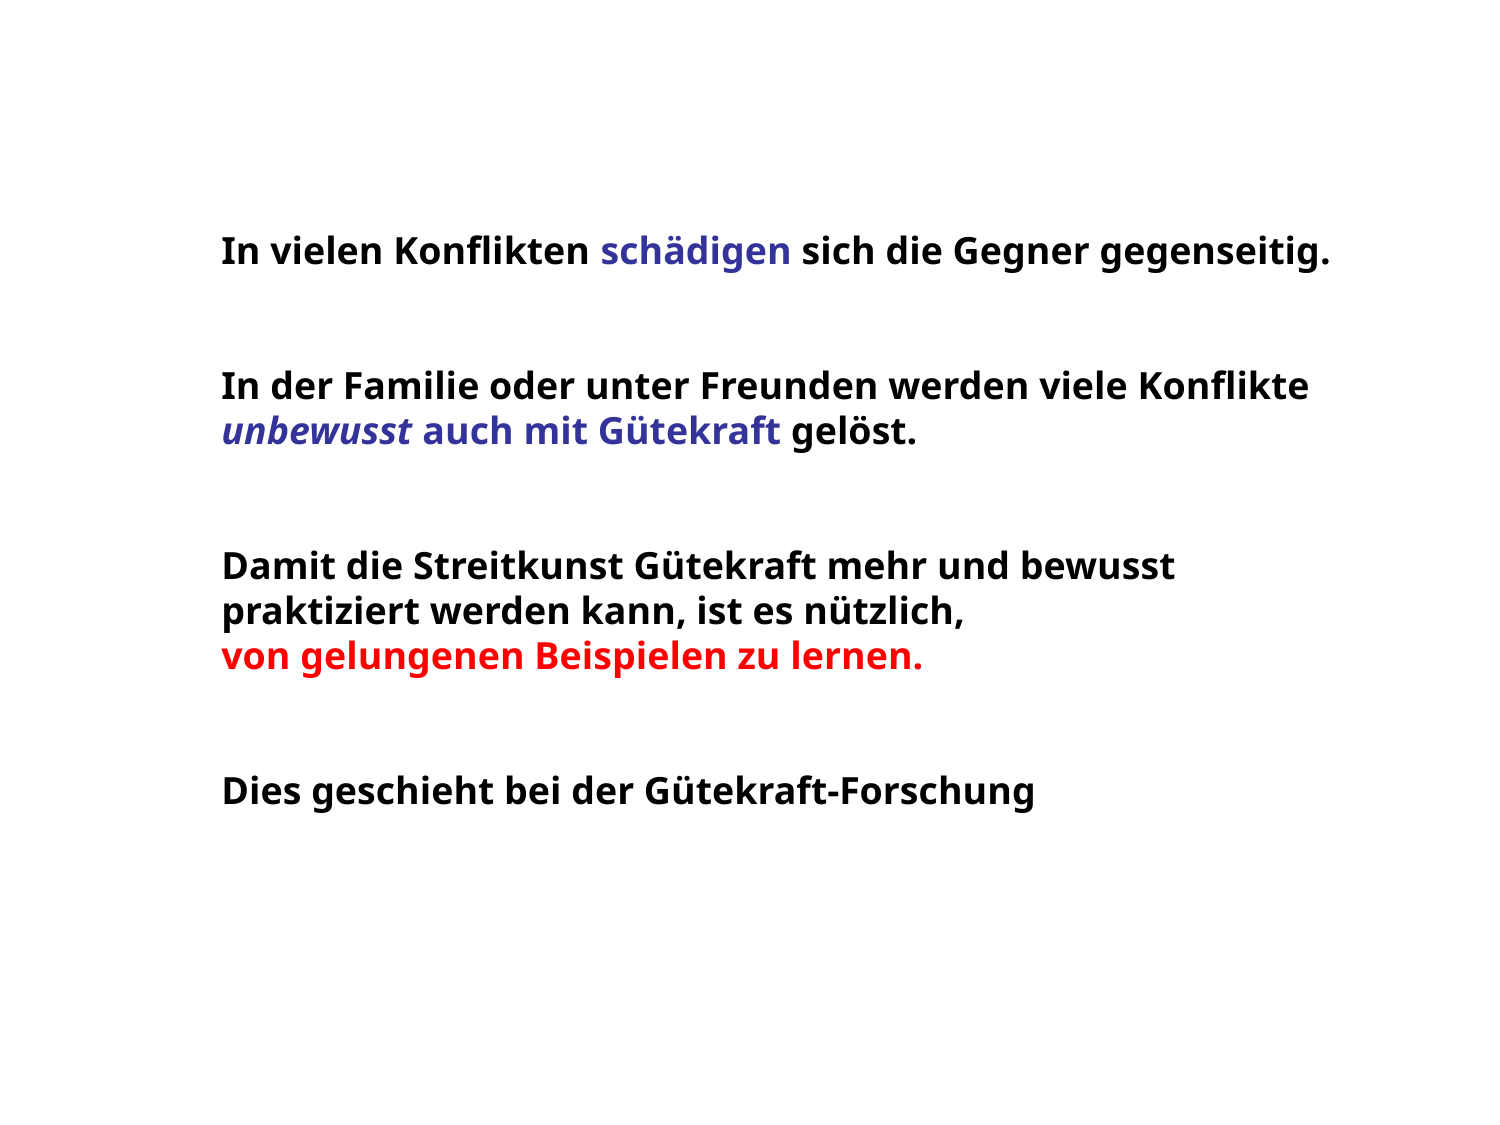

In vielen Konflikten schädigen sich die Gegner gegenseitig.
In der Familie oder unter Freunden werden viele Konflikte unbewusst auch mit Gütekraft gelöst.
Damit die Streitkunst Gütekraft mehr und bewusst praktiziert werden kann, ist es nützlich,
von gelungenen Beispielen zu lernen.
Dies geschieht bei der Gütekraft-Forschung